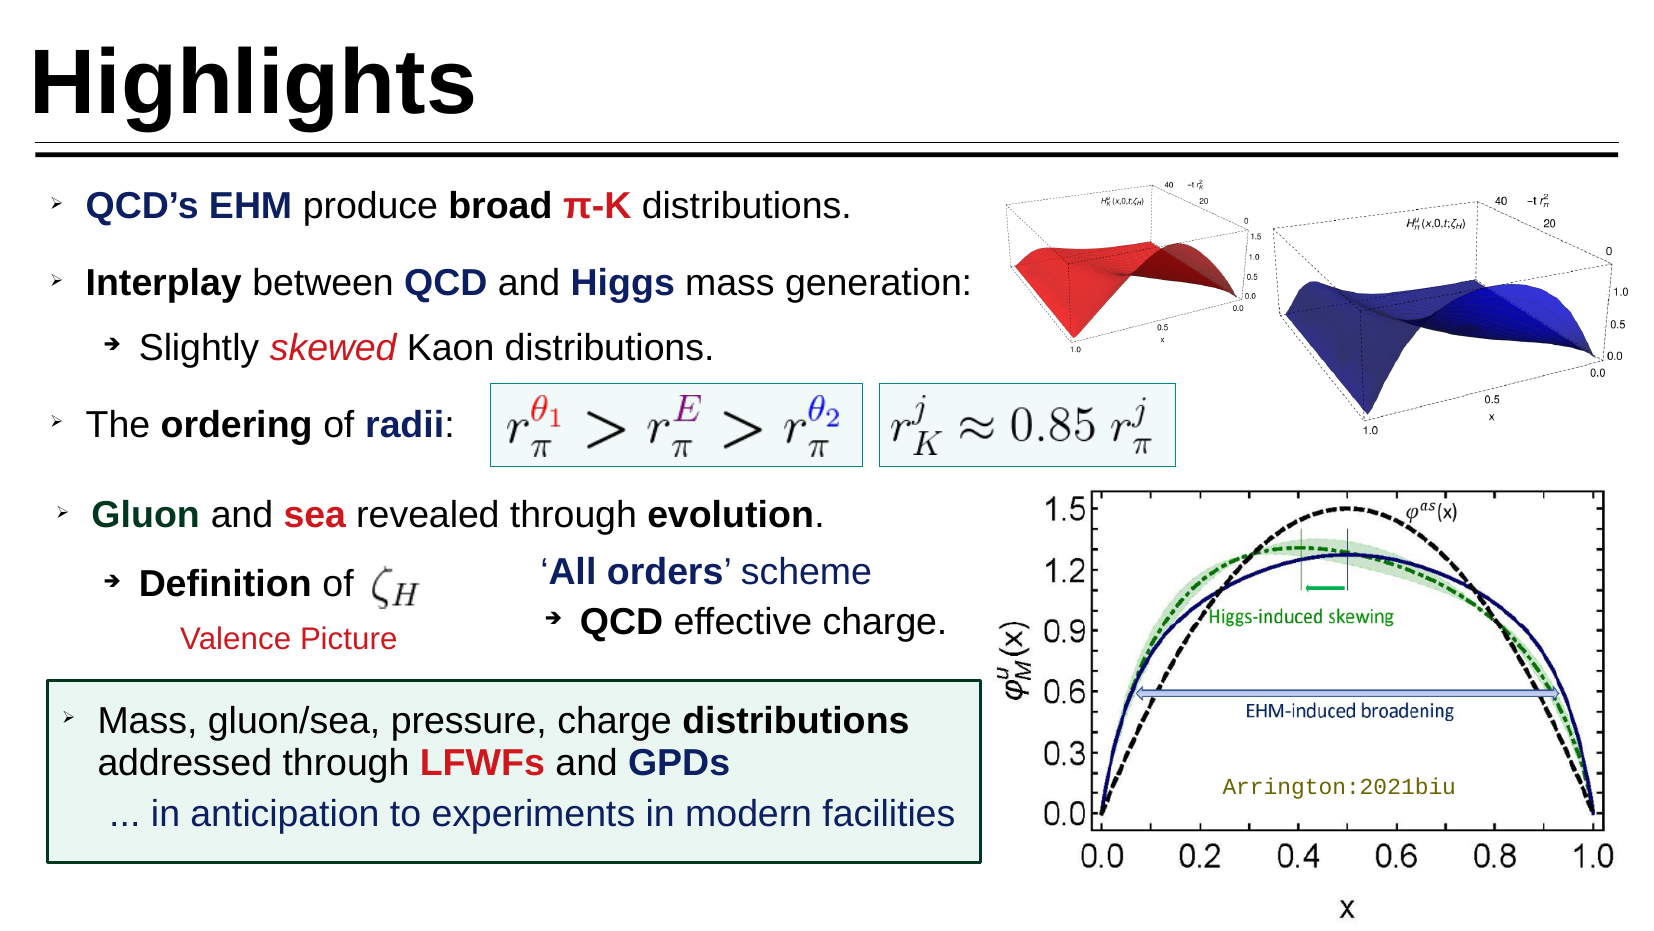

Highlights
QCD’s EHM produce broad π-K distributions.
Interplay between QCD and Higgs mass generation:
Slightly skewed Kaon distributions.
The ordering of radii:
Gluon and sea revealed through evolution.
‘All orders’ scheme
Definition of
QCD effective charge.
Valence Picture
Mass, gluon/sea, pressure, charge distributions addressed through LFWFs and GPDs
Arrington:2021biu
... in anticipation to experiments in modern facilities